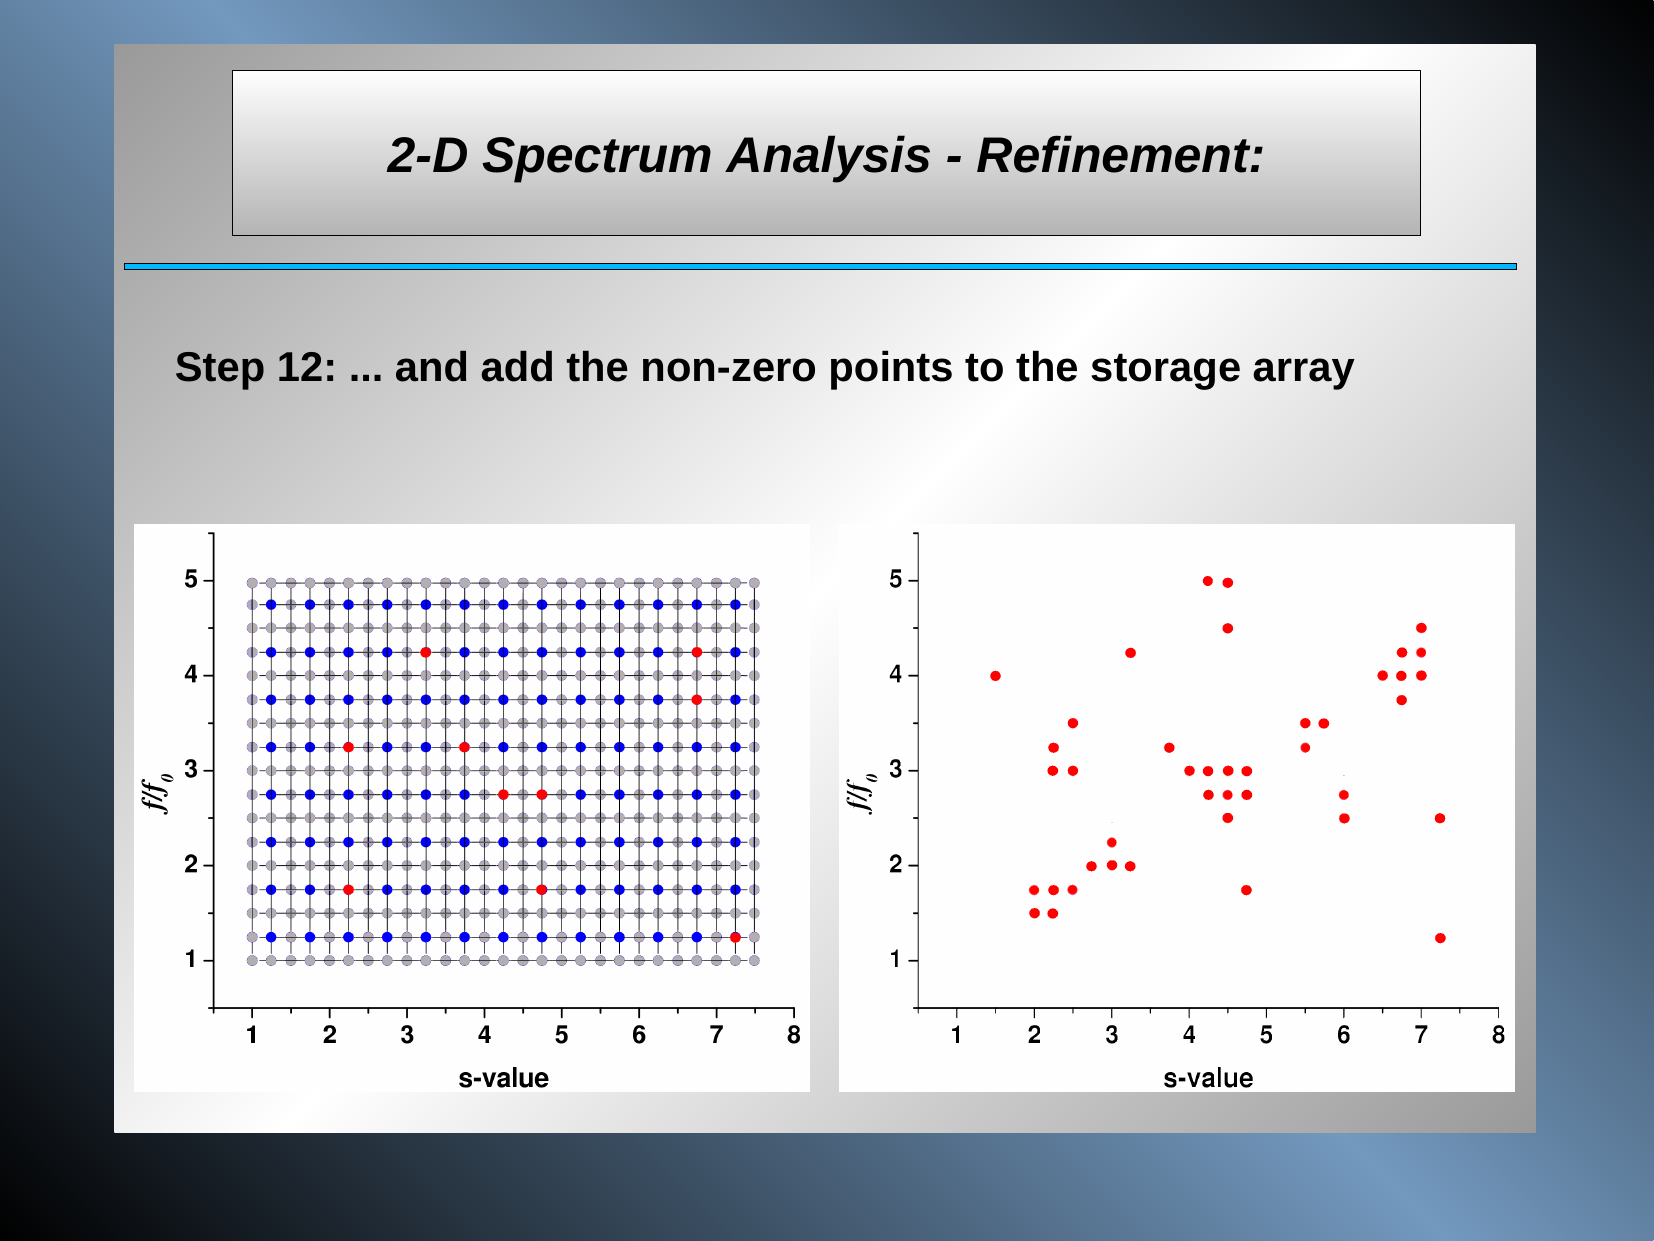

2-D Spectrum Analysis - Refinement:
Step 12: ... and add the non-zero points to the storage array